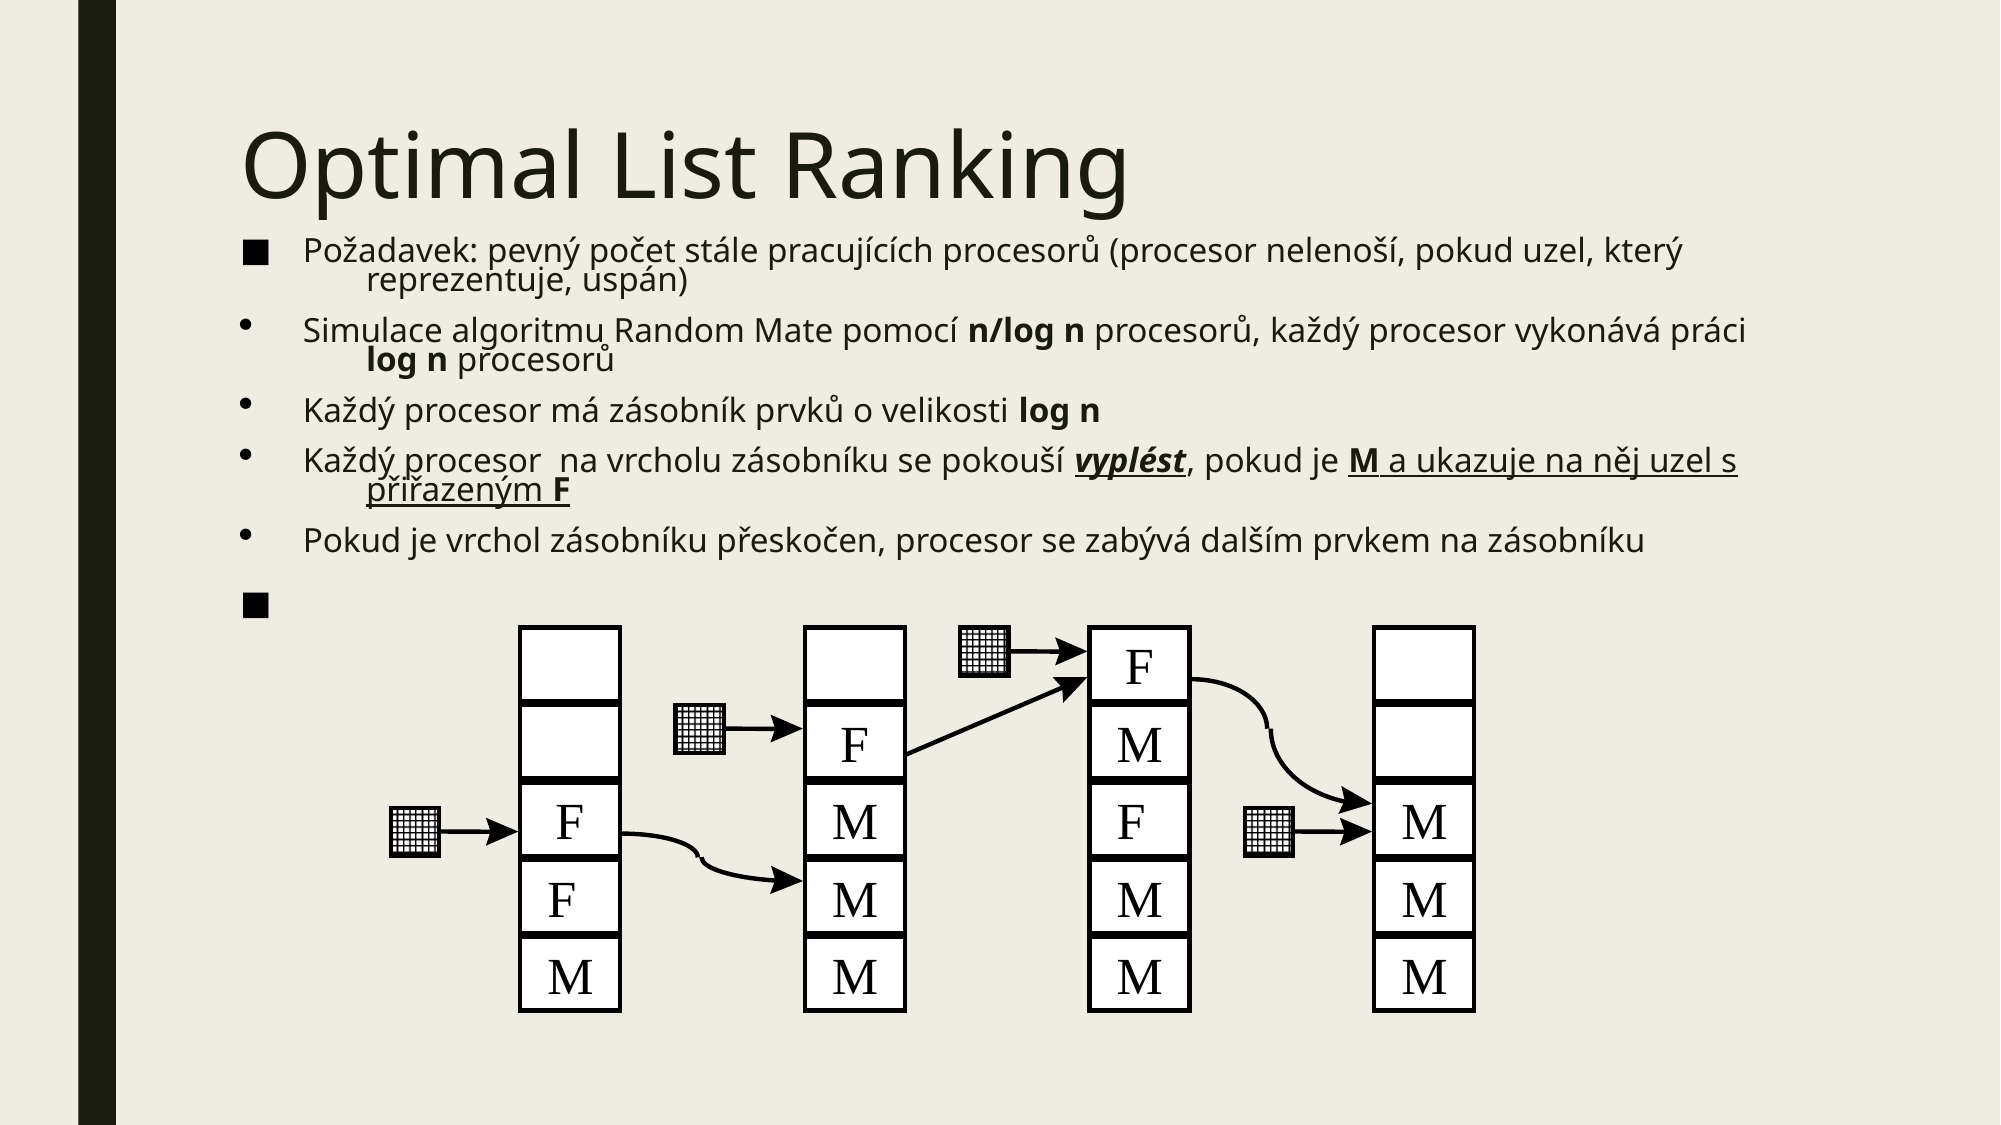

# Optimal List Ranking
Požadavek: pevný počet stále pracujících procesorů (procesor nelenoší, pokud uzel, který reprezentuje, uspán)
Simulace algoritmu Random Mate pomocí n/log n procesorů, každý procesor vykonává práci log n procesorů
Každý procesor má zásobník prvků o velikosti log n
Každý procesor na vrcholu zásobníku se pokouší vyplést, pokud je M a ukazuje na něj uzel s přiřazeným F
Pokud je vrchol zásobníku přeskočen, procesor se zabývá dalším prvkem na zásobníku
F
F
M
F
M
F
M
F
M
M
M
M
M
M
M